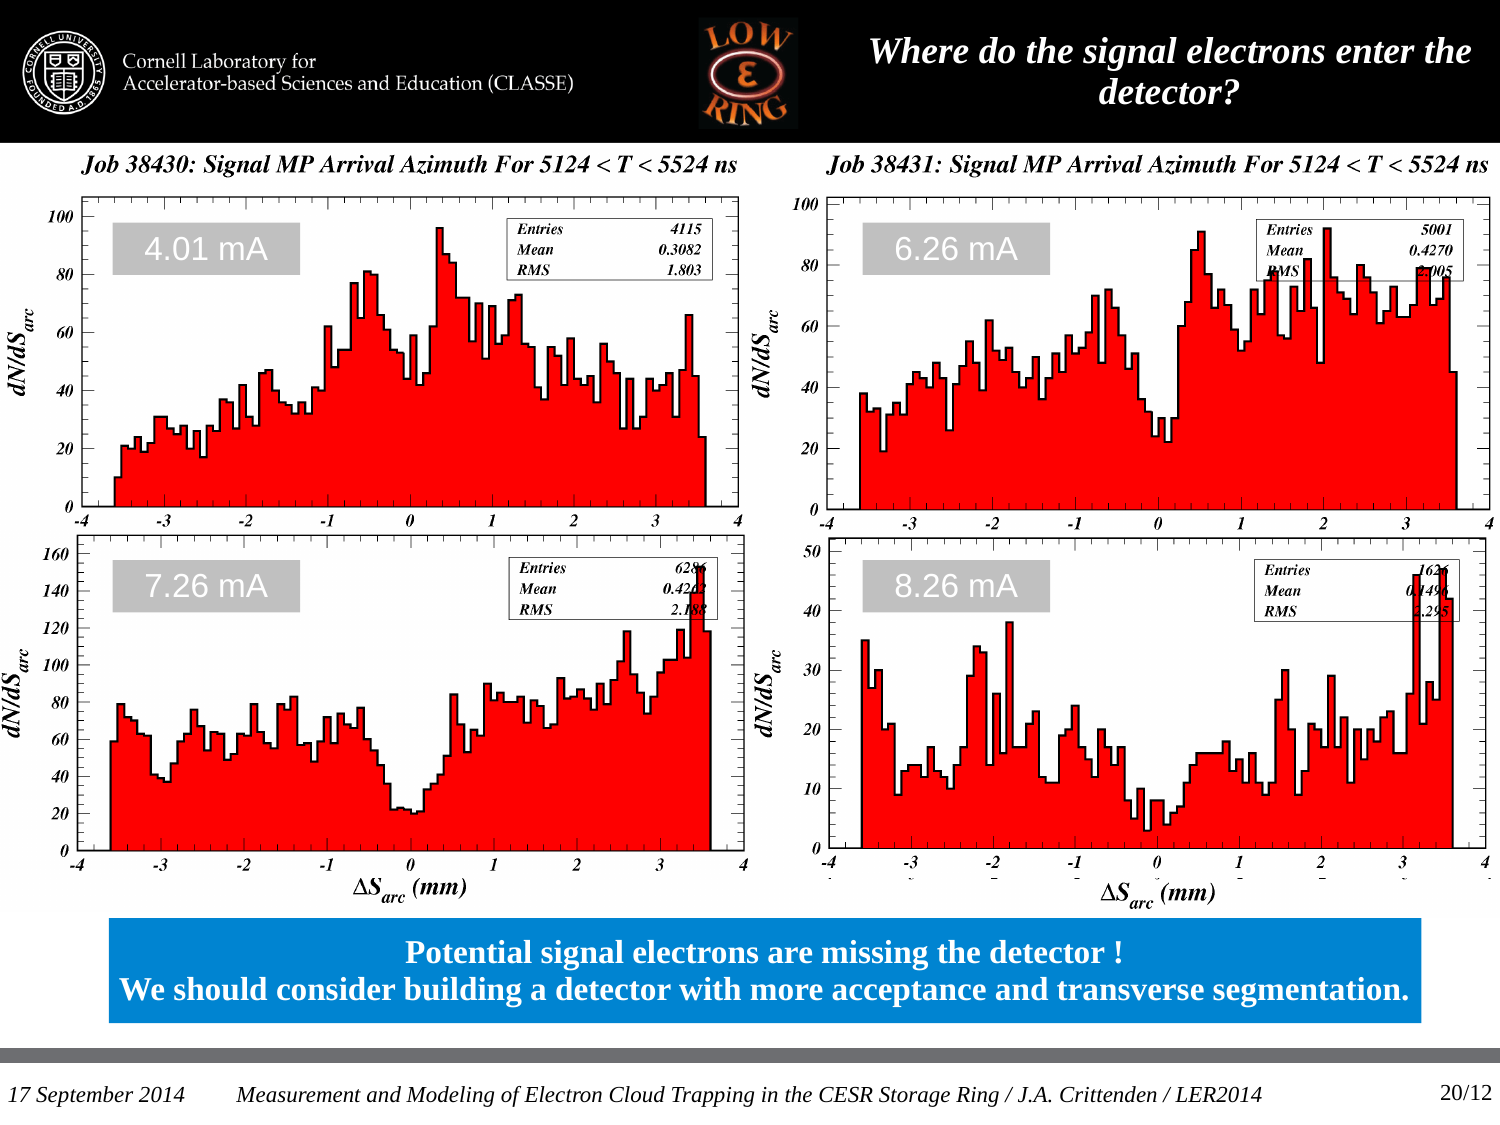

# Where do the signal electrons enter the detector?
4.01 mA
6.26 mA
7.26 mA
8.26 mA
Potential signal electrons are missing the detector !
We should consider building a detector with more acceptance and transverse segmentation.